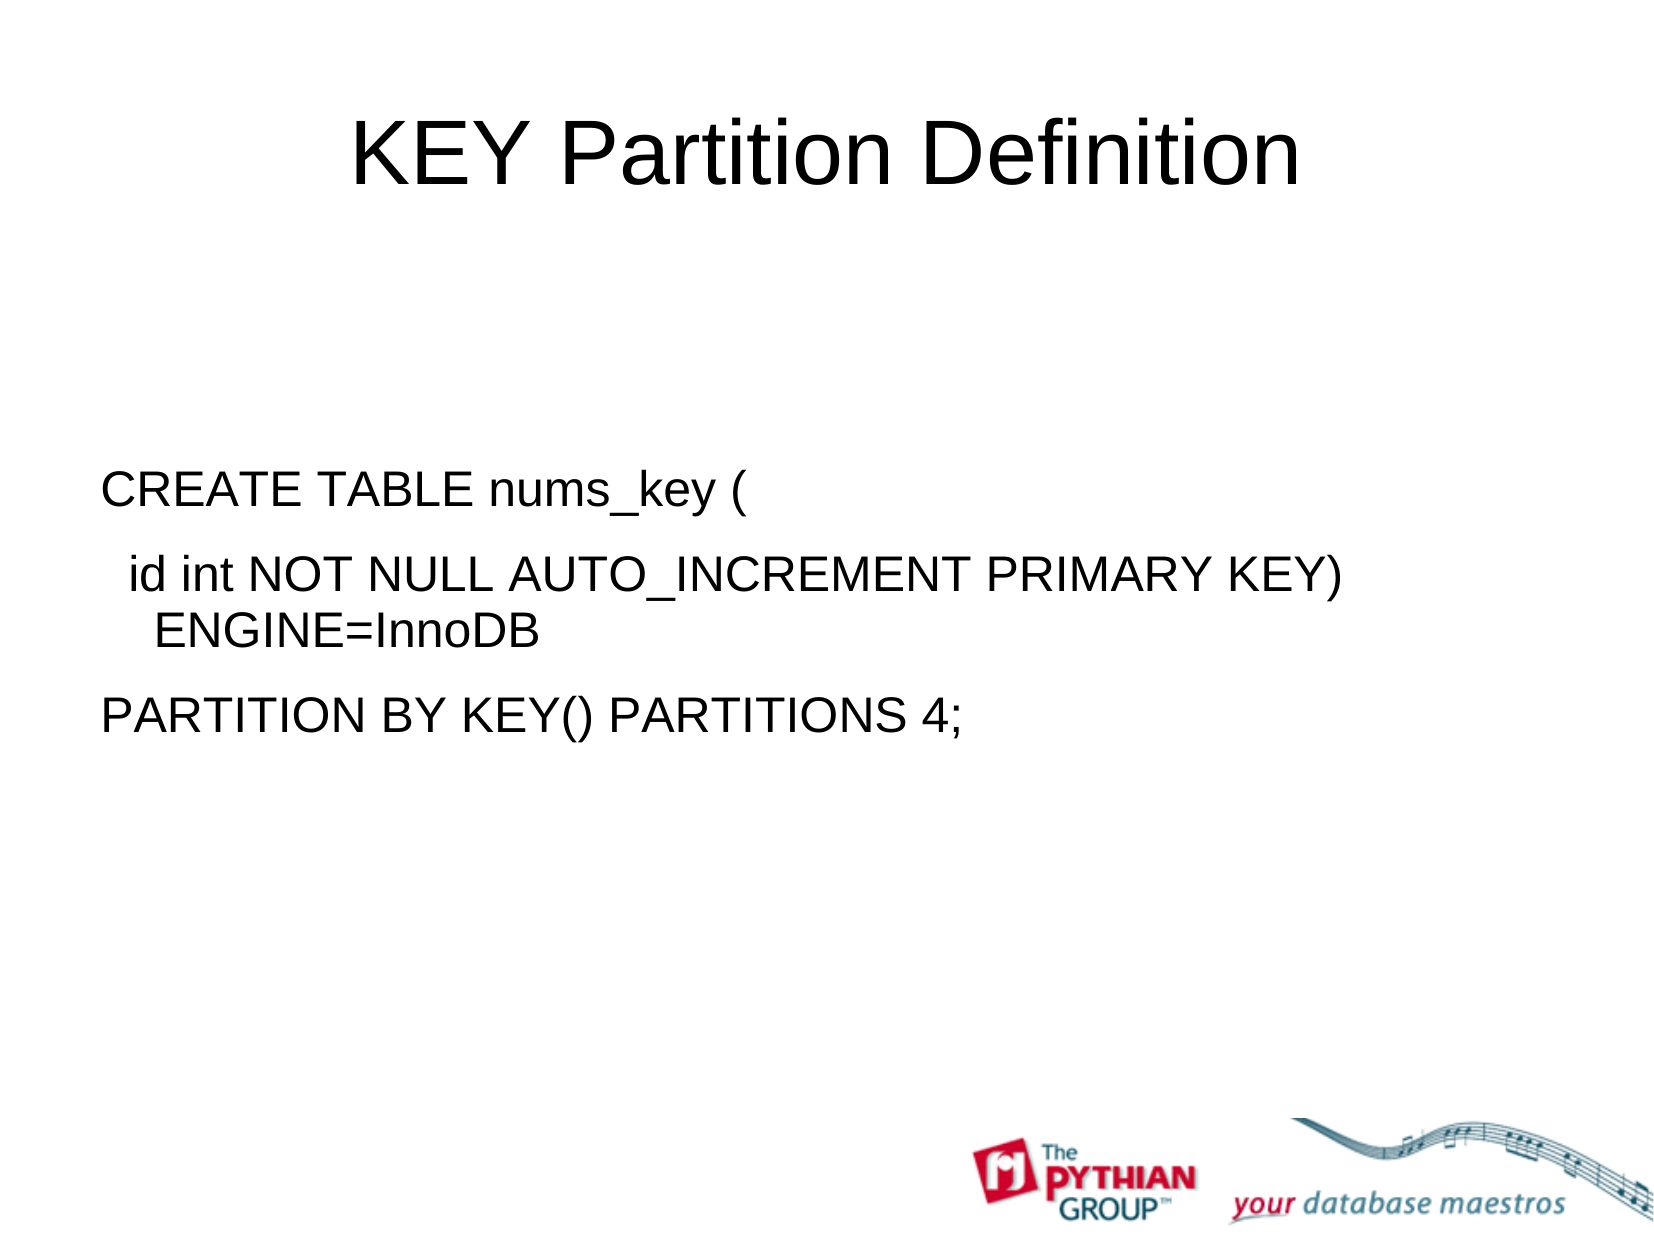

# KEY Partition Definition
CREATE TABLE nums_key (
 id int NOT NULL AUTO_INCREMENT PRIMARY KEY) ENGINE=InnoDB
PARTITION BY KEY() PARTITIONS 4;